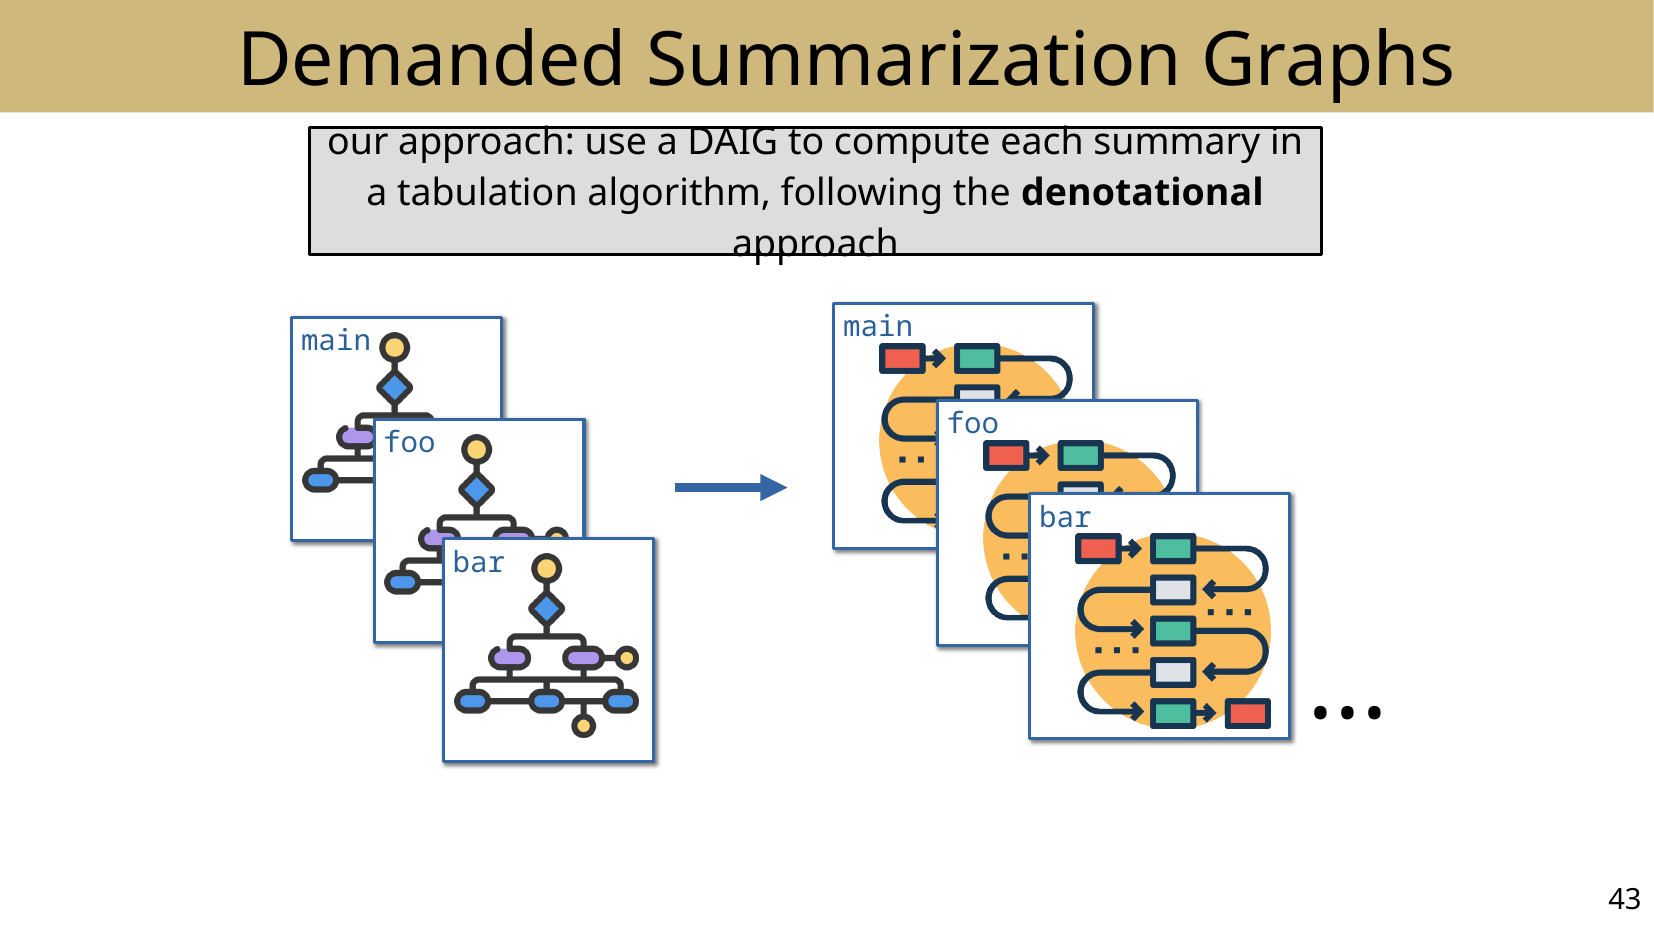

# Demanded Summarization Graphs
our approach: use a DAIG to compute each summary in a tabulation algorithm, following the denotational approach
main
main
foo
foo
bar
bar
...